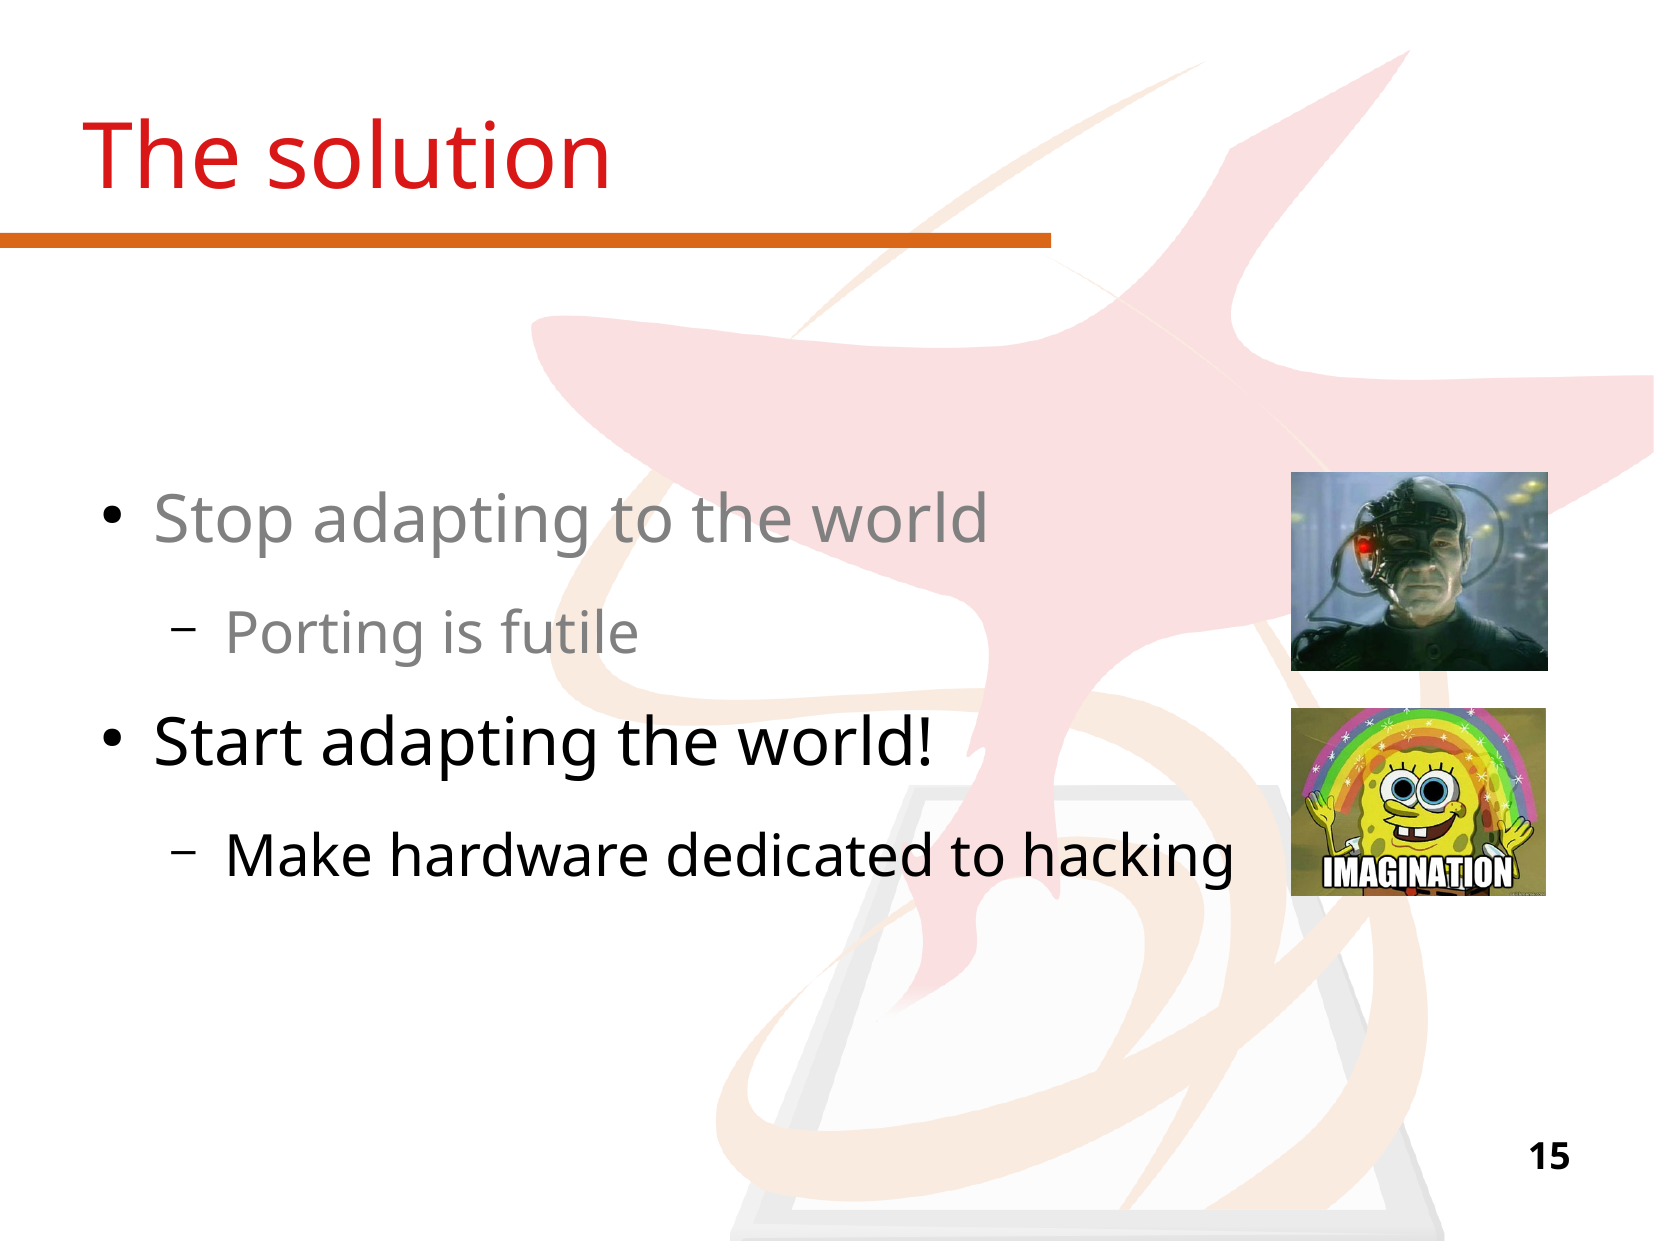

# The solution
Stop adapting to the world
Porting is futile
Start adapting the world!
Make hardware dedicated to hacking
15